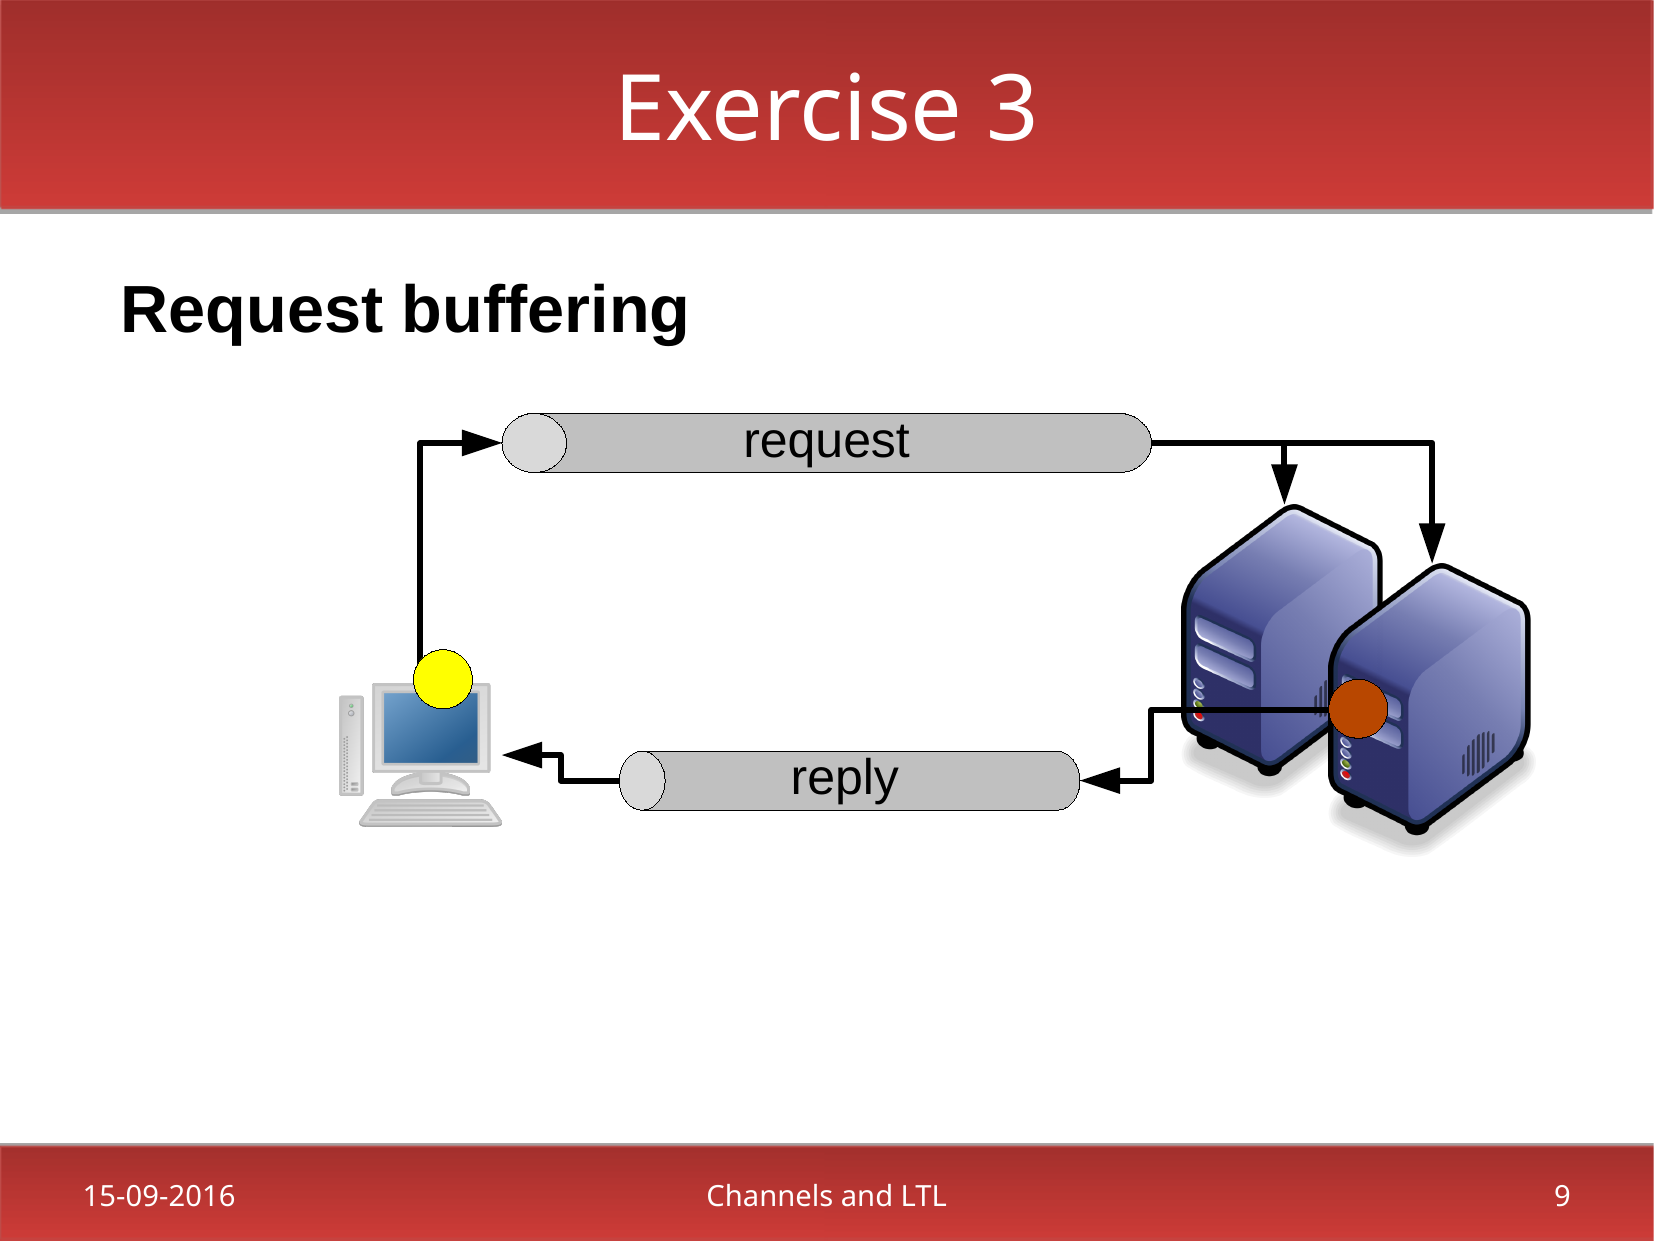

# Exercise 3
Request buffering
request
reply
15-09-2016
Channels and LTL
9